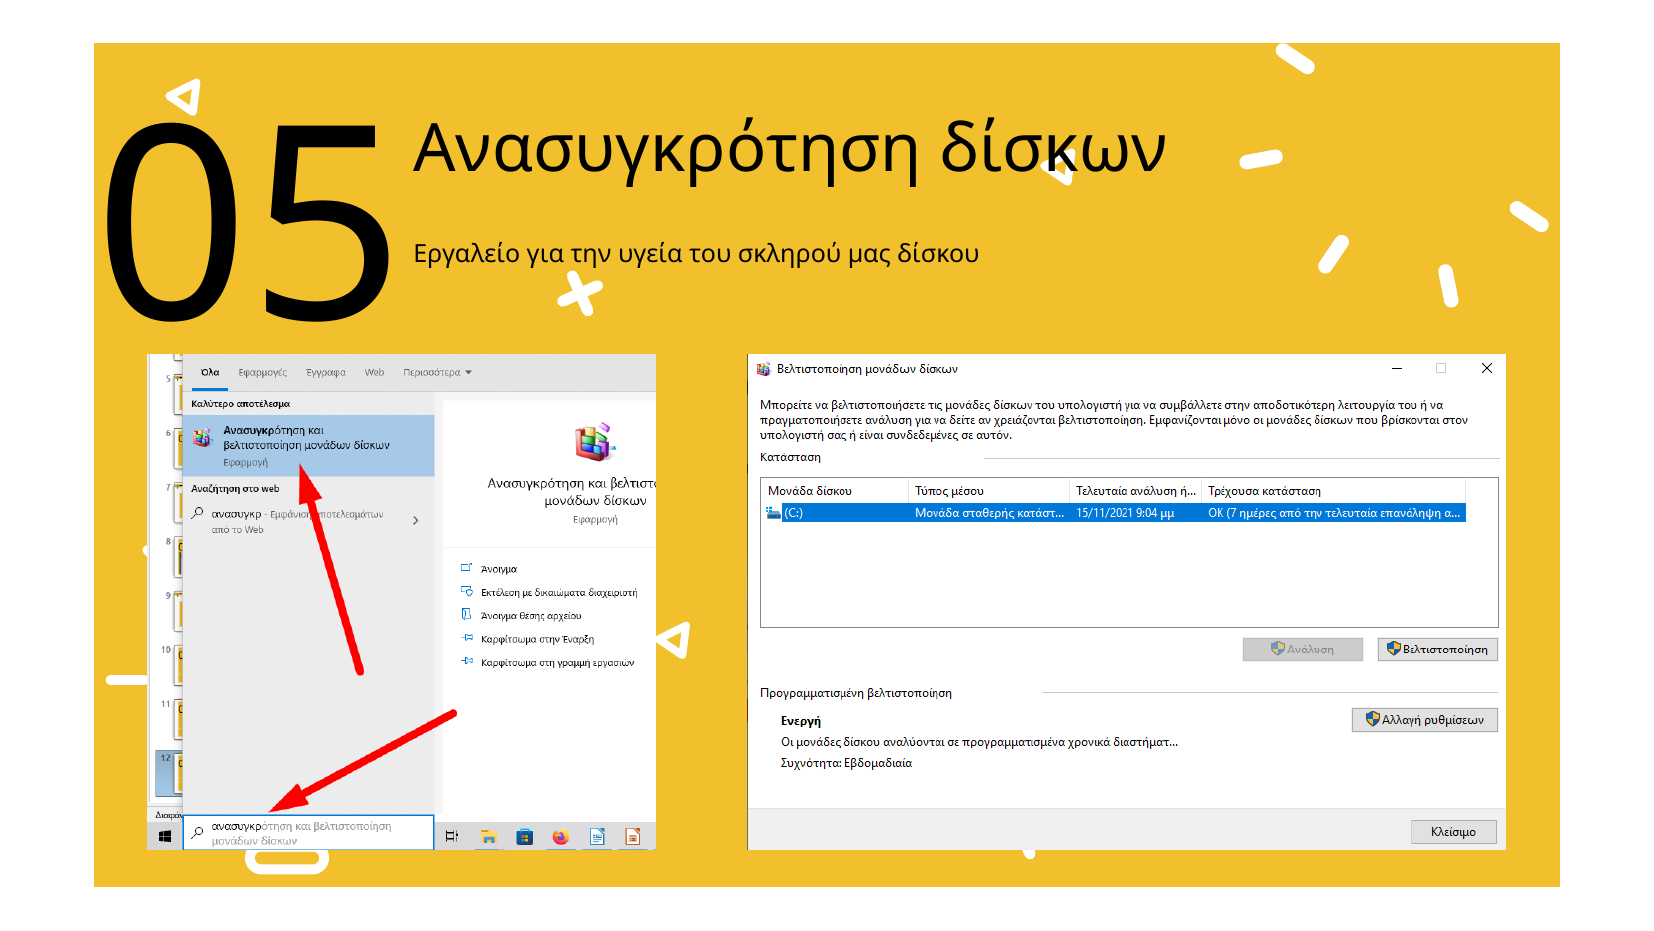

05
# Ανασυγκρότηση δίσκων
Εργαλείο για την υγεία του σκληρού μας δίσκου